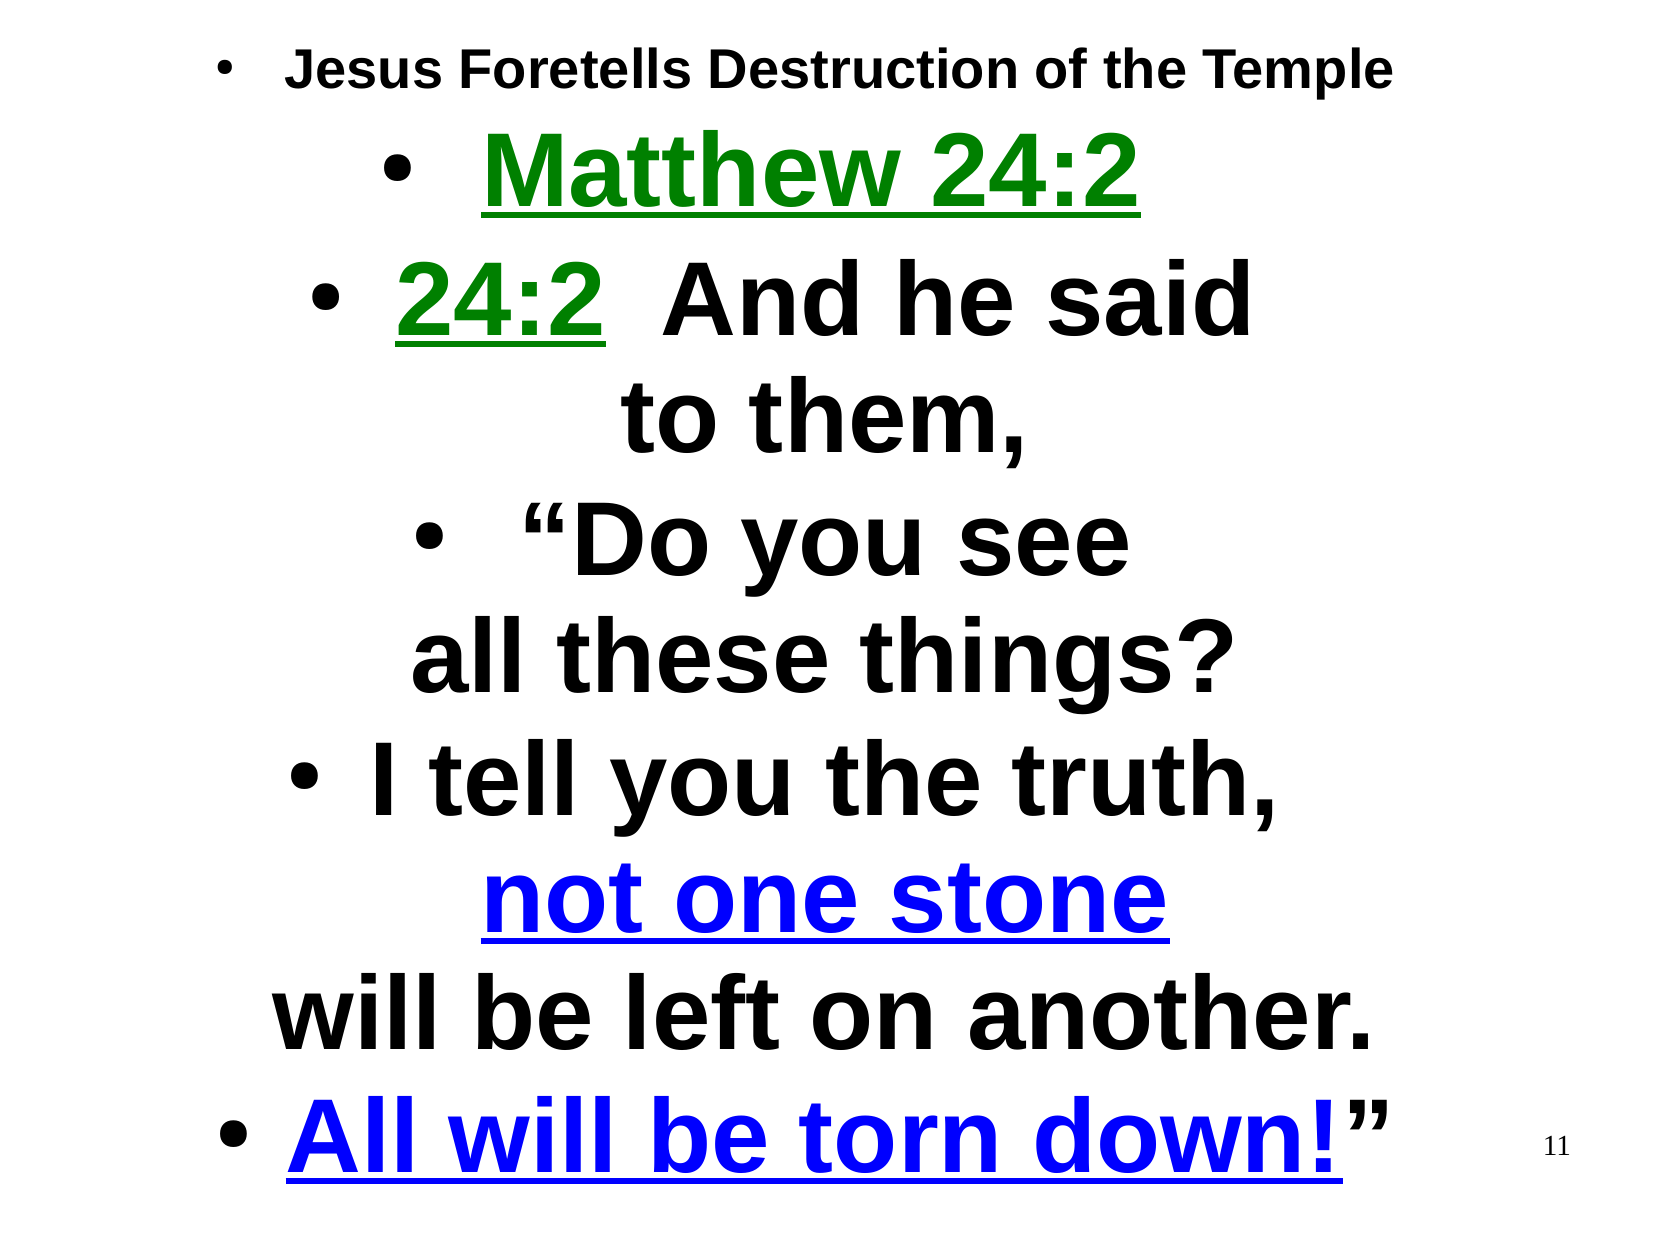

# Jesus Foretells Destruction of the Temple
Matthew 24:2
24:2  And he said
to them,
“Do you see
all these things?
I tell you the truth,
not one stone
will be left on another.
All will be torn down!”
11